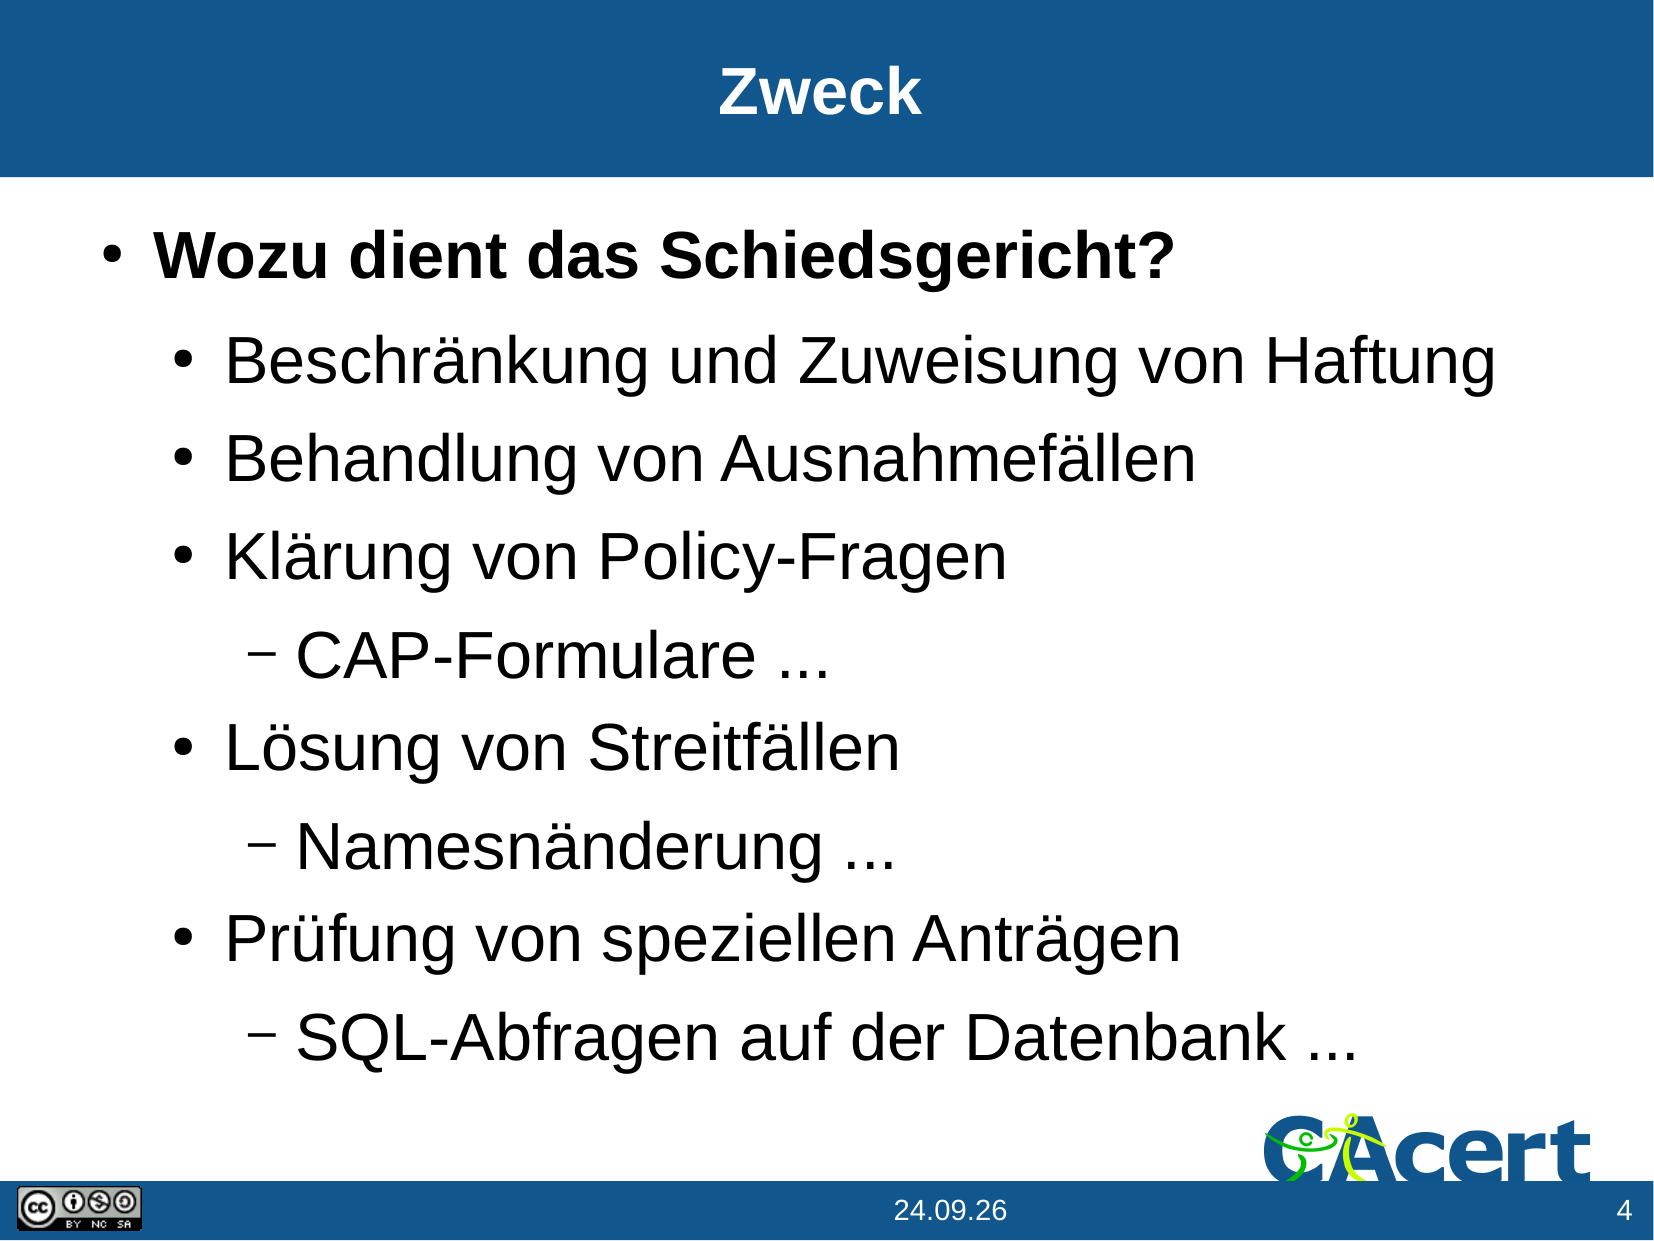

# Zweck
Wozu dient das Schiedsgericht?
Beschränkung und Zuweisung von Haftung
Behandlung von Ausnahmefällen
Klärung von Policy-Fragen
CAP-Formulare ...
Lösung von Streitfällen
Namesnänderung ...
Prüfung von speziellen Anträgen
SQL-Abfragen auf der Datenbank ...